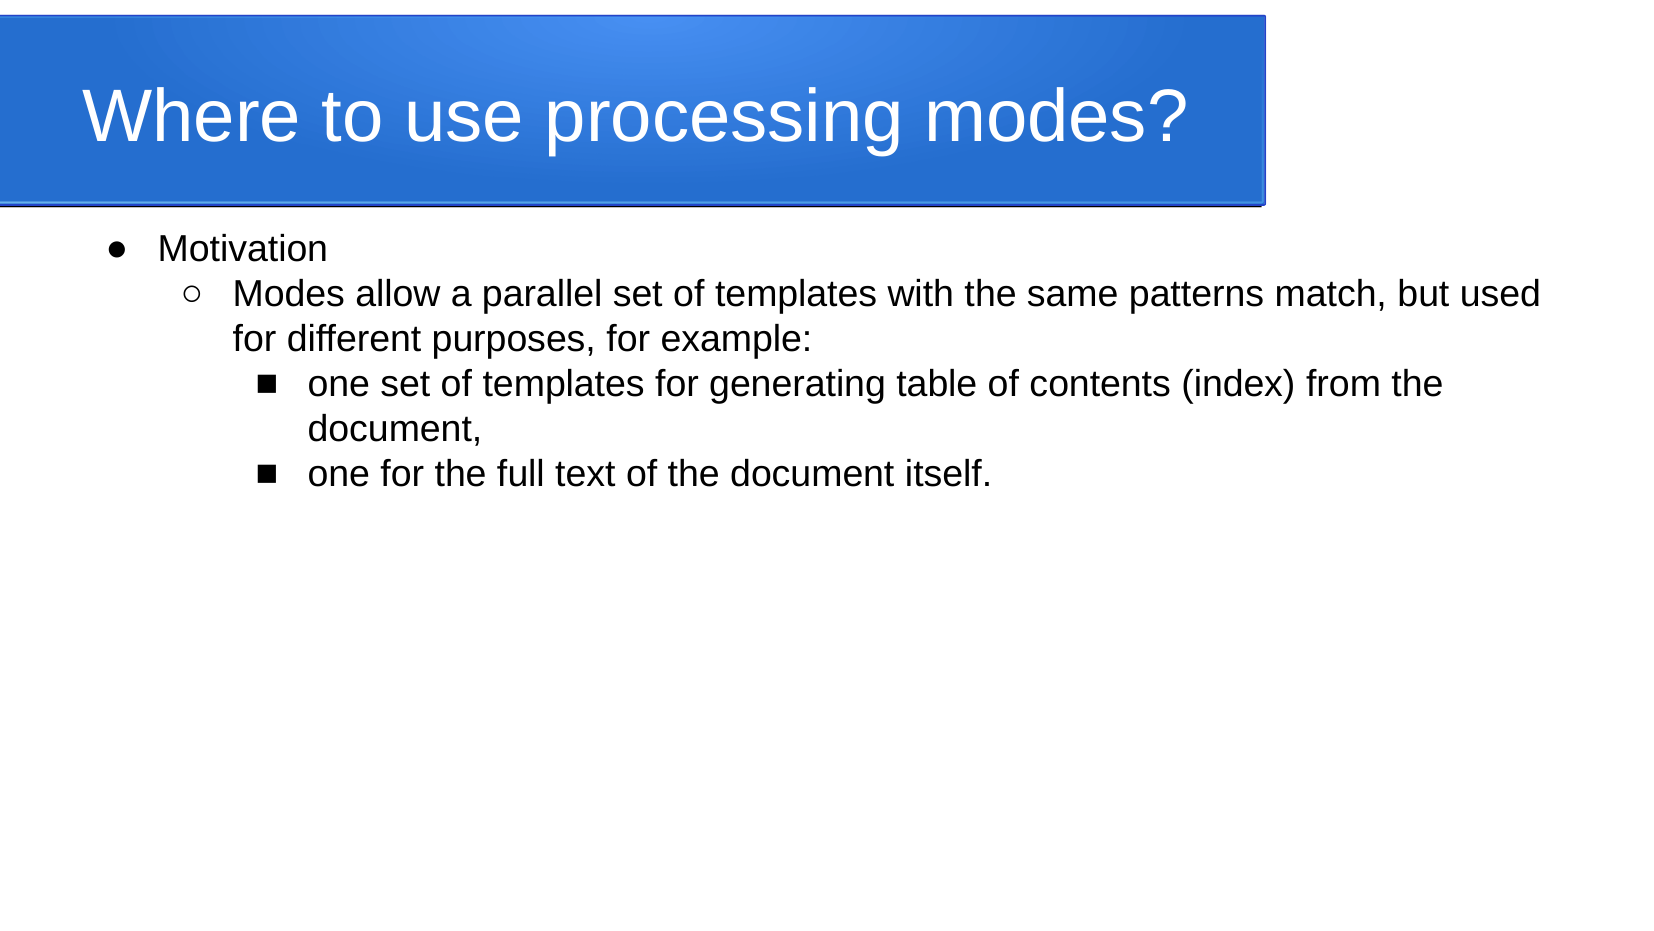

# Where to use processing modes?
Motivation
Modes allow a parallel set of templates with the same patterns match, but used for different purposes, for example:
one set of templates for generating table of contents (index) from the document,
one for the full text of the document itself.